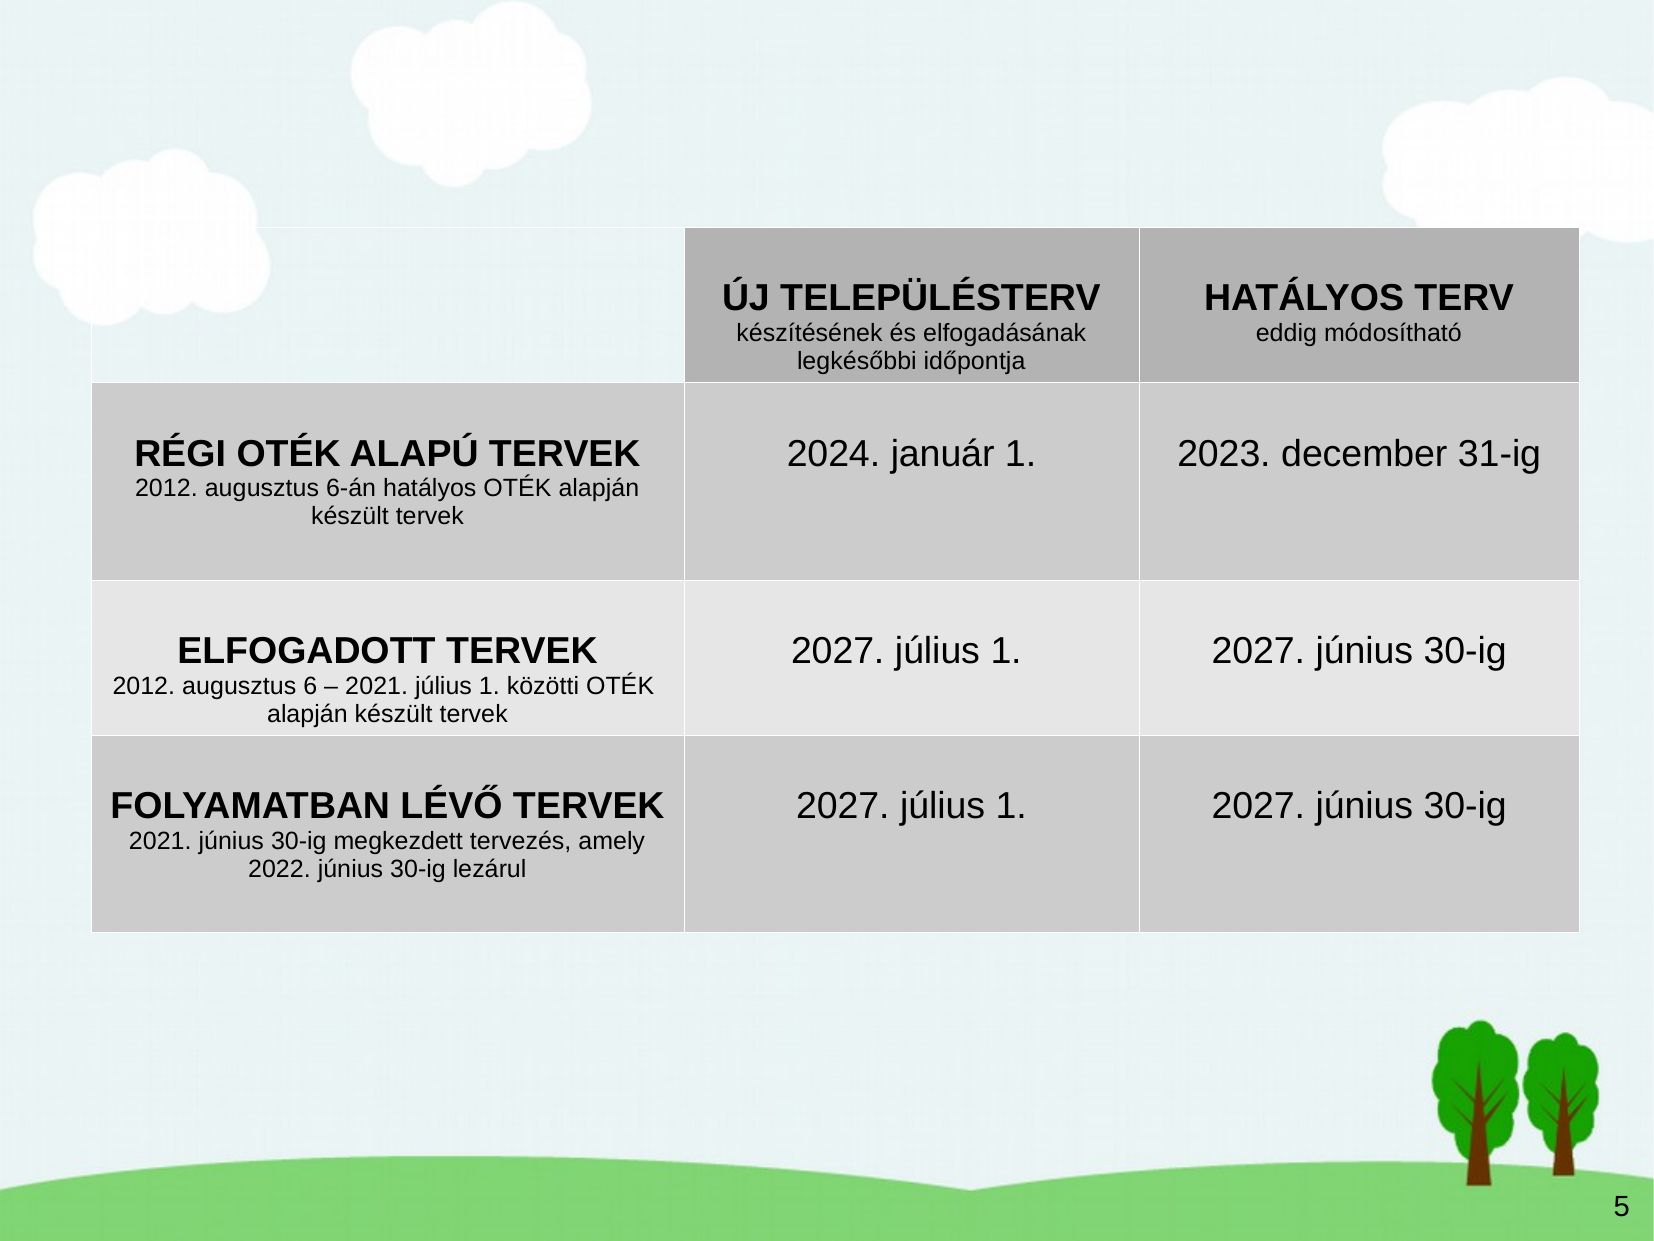

| | ÚJ TELEPÜLÉSTERV készítésének és elfogadásának legkésőbbi időpontja | HATÁLYOS TERV eddig módosítható |
| --- | --- | --- |
| RÉGI OTÉK ALAPÚ TERVEK 2012. augusztus 6-án hatályos OTÉK alapján készült tervek | 2024. január 1. | 2023. december 31-ig |
| ELFOGADOTT TERVEK 2012. augusztus 6 – 2021. július 1. közötti OTÉK alapján készült tervek | 2027. július 1. | 2027. június 30-ig |
| FOLYAMATBAN LÉVŐ TERVEK 2021. június 30-ig megkezdett tervezés, amely 2022. június 30-ig lezárul | 2027. július 1. | 2027. június 30-ig |
5